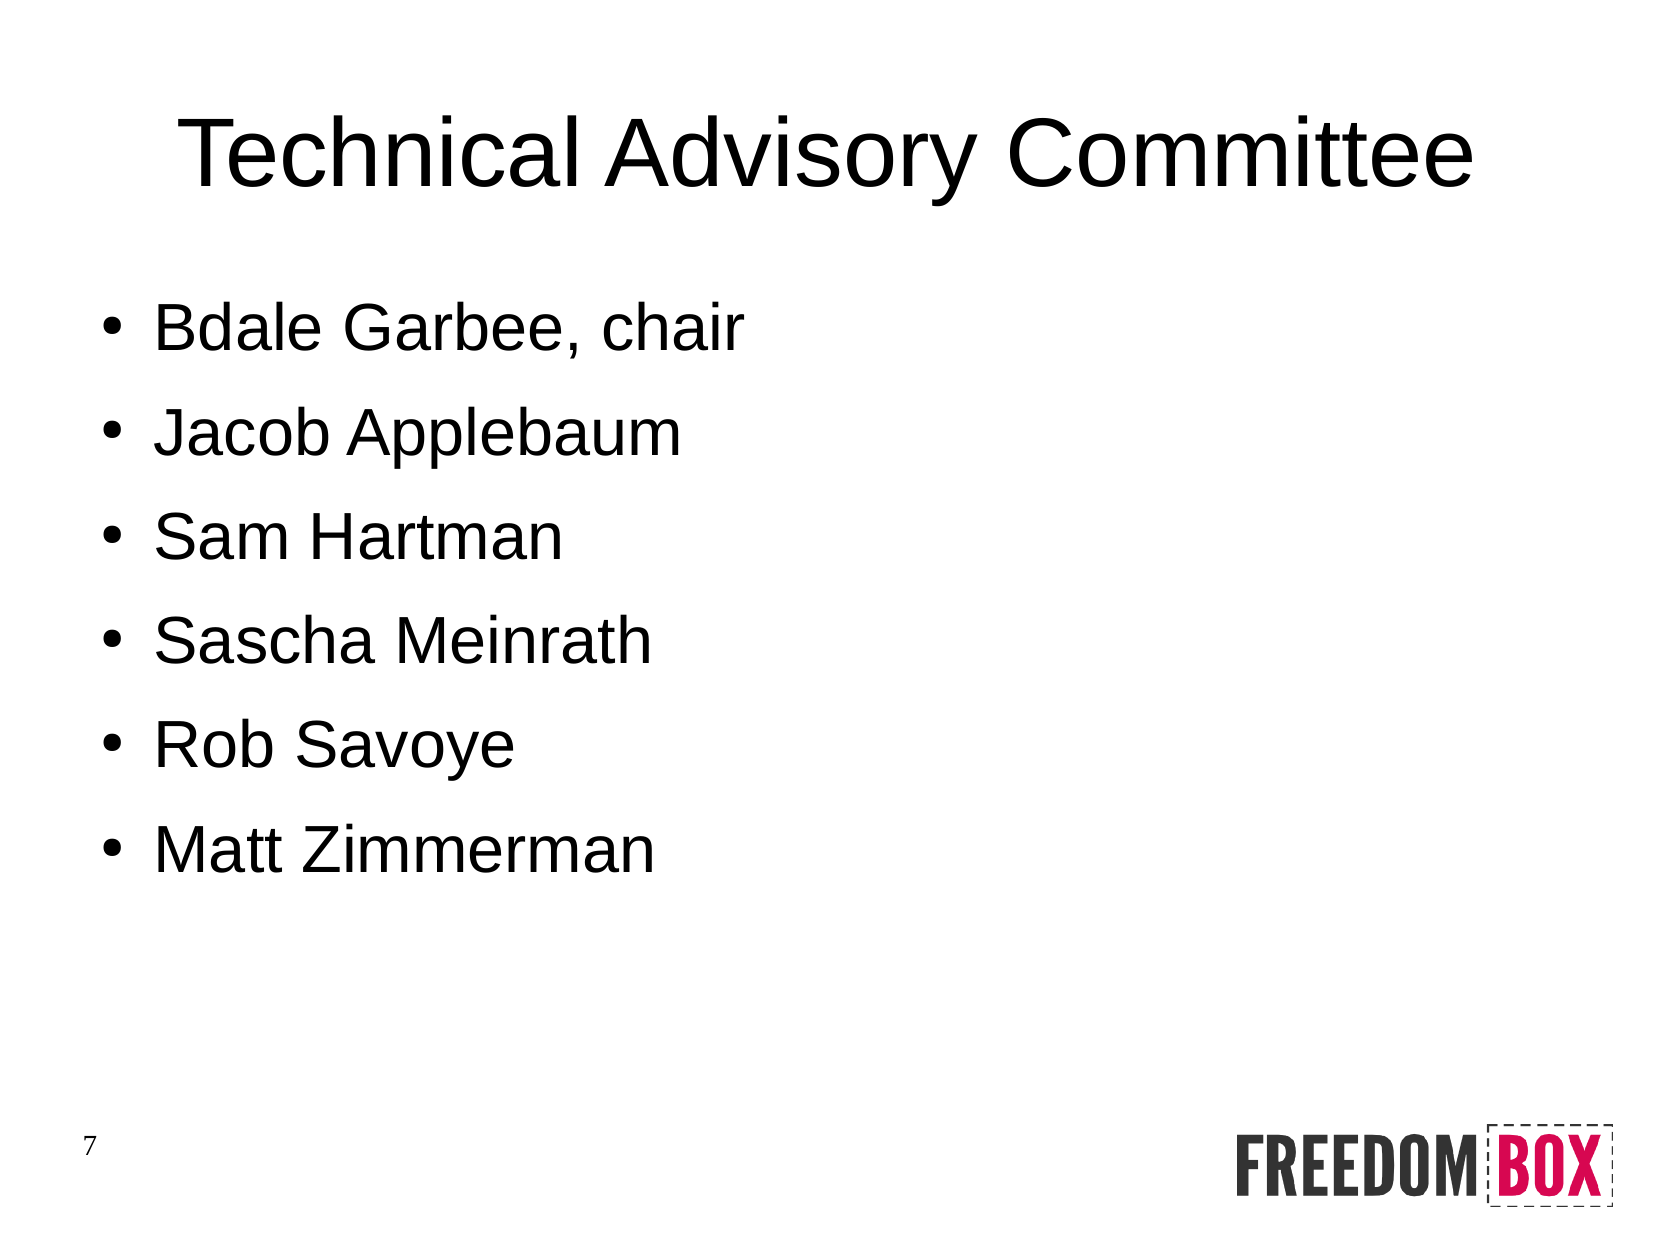

# Technical Advisory Committee
Bdale Garbee, chair
Jacob Applebaum
Sam Hartman
Sascha Meinrath
Rob Savoye
Matt Zimmerman